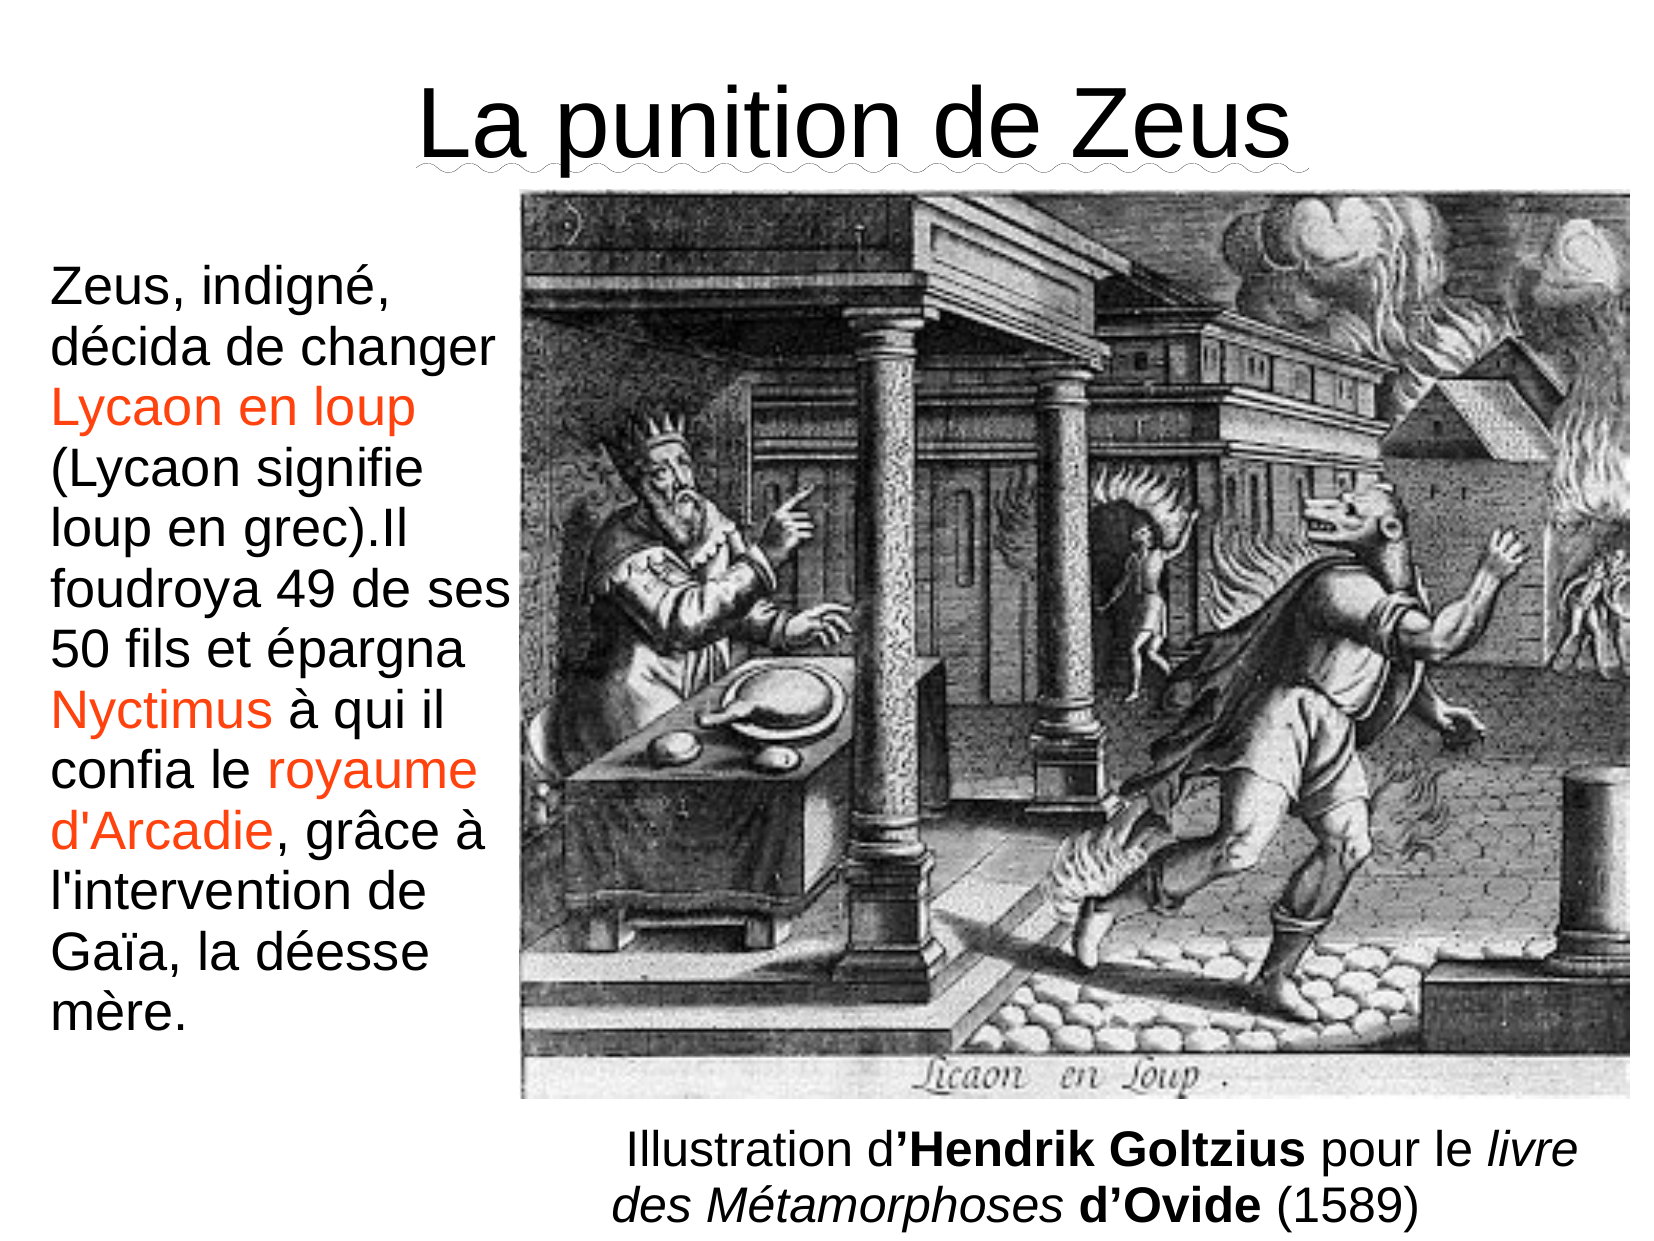

La punition de Zeus
Zeus, indigné, décida de changer Lycaon en loup (Lycaon signifie loup en grec).Il foudroya 49 de ses 50 fils et épargna Nyctimus à qui il confia le royaume d'Arcadie, grâce à l'intervention de Gaïa, la déesse mère.
 Illustration d’Hendrik Goltzius pour le livre des Métamorphoses d’Ovide (1589)